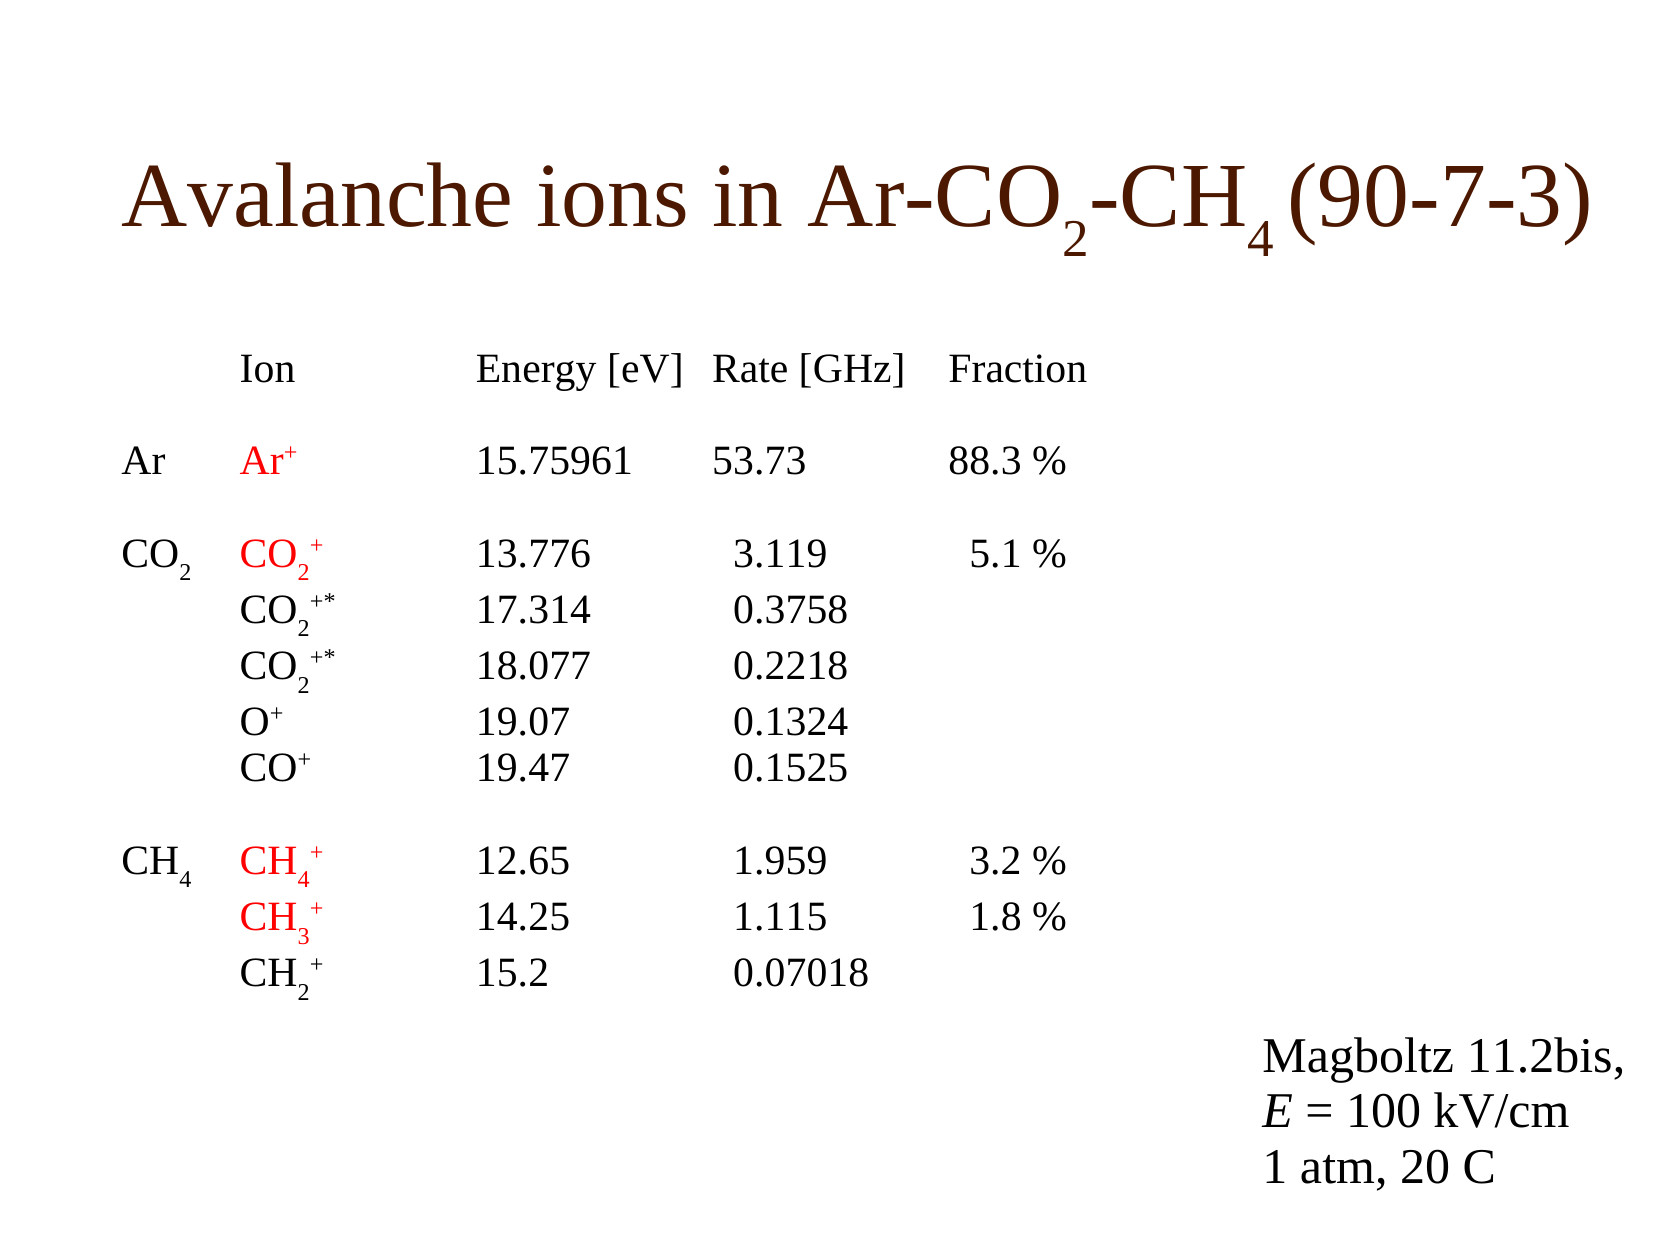

# Avalanche ions in Ar-CO2-CH4 (90-7-3)
 	Ion		Energy [eV]	Rate [GHz]	Fraction
Ar 	Ar+		15.75961	53.73		88.3 %
CO2	CO2+		13.776		 3.119		 5.1 %
 	CO2+*		17.314		 0.3758
 	CO2+*		18.077		 0.2218
 	O+		19.07		 0.1324
 	CO+		19.47		 0.1525
CH4 	CH4+		12.65		 1.959		 3.2 %
 	CH3+		14.25		 1.115		 1.8 %
 	CH2+		15.2		 0.07018
Magboltz 11.2bis,
E = 100 kV/cm
1 atm, 20 C